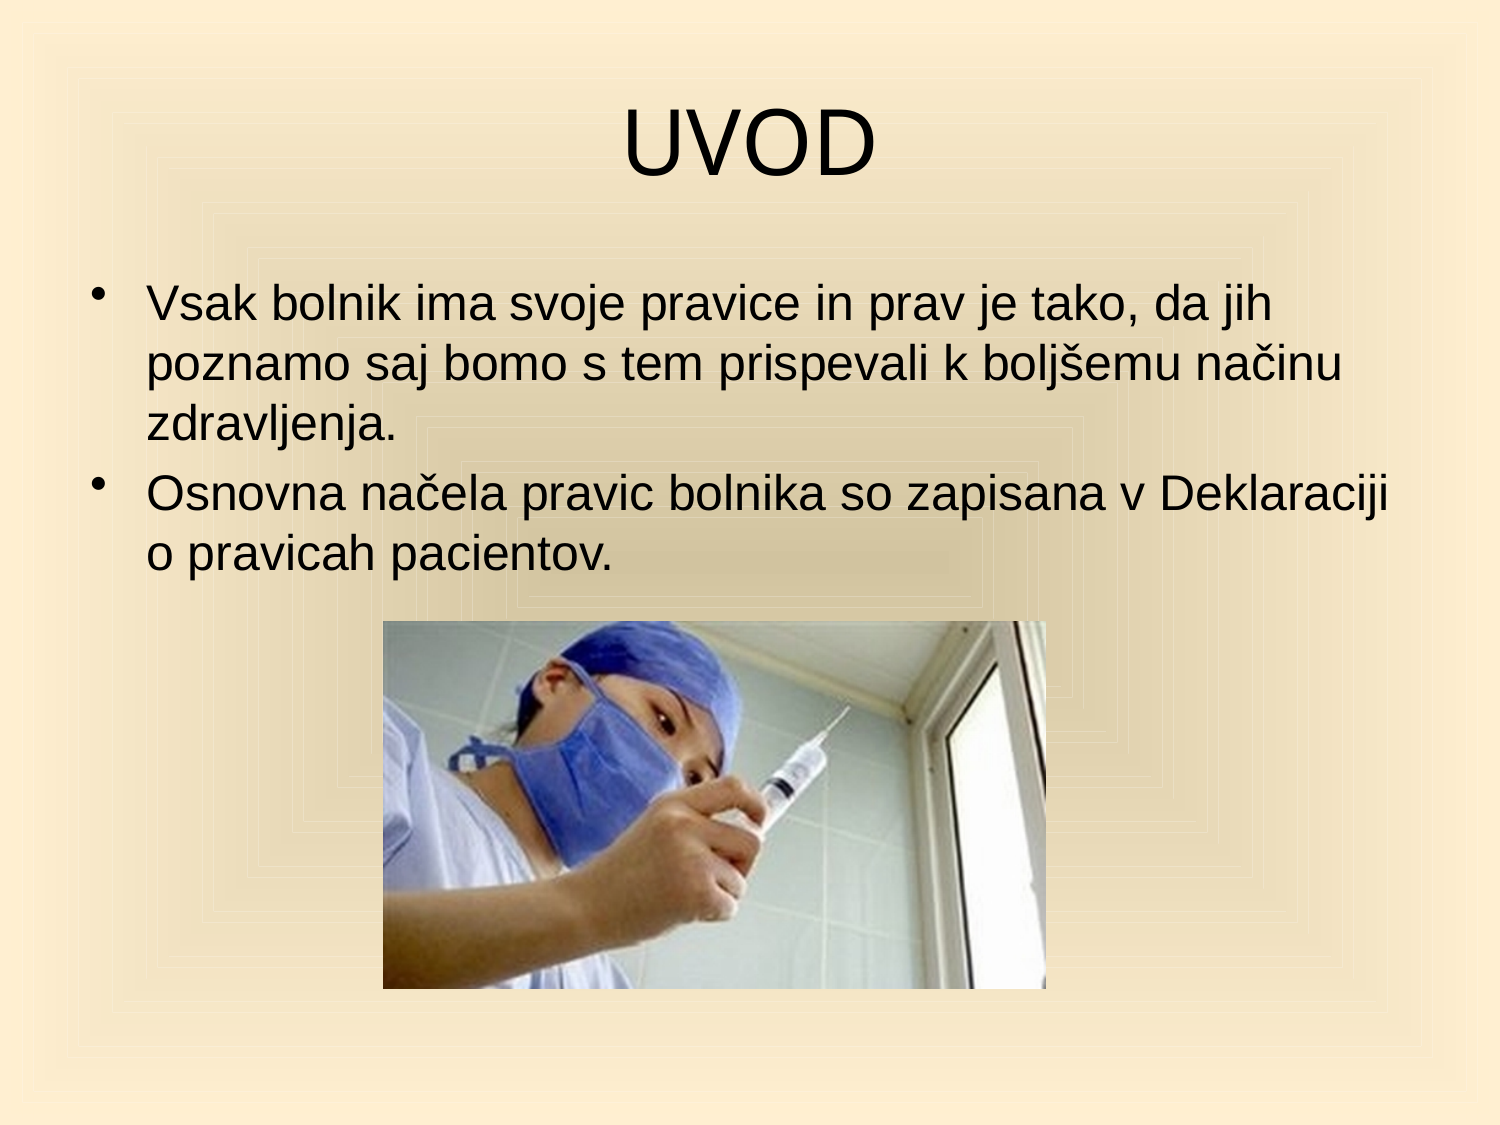

# UVOD
Vsak bolnik ima svoje pravice in prav je tako, da jih poznamo saj bomo s tem prispevali k boljšemu načinu zdravljenja.
Osnovna načela pravic bolnika so zapisana v Deklaraciji o pravicah pacientov.